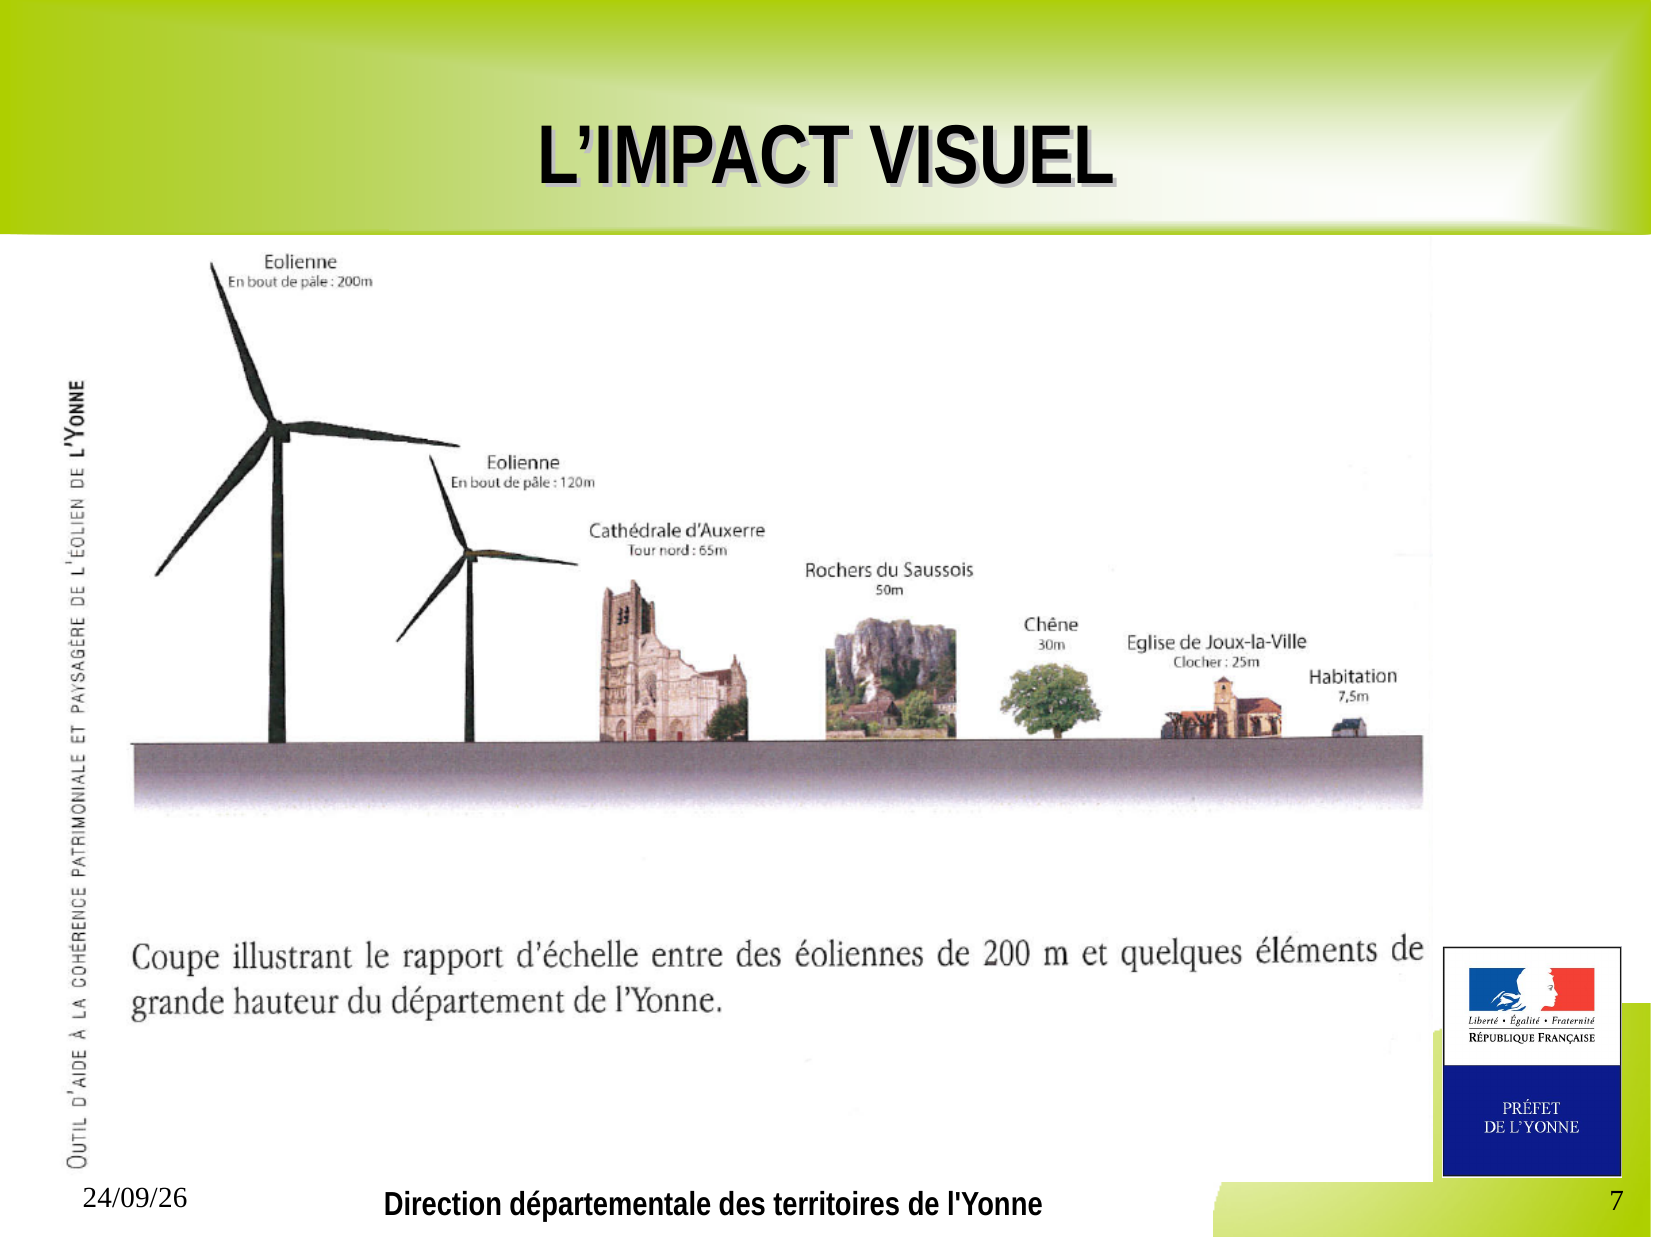

# L’IMPACT VISUEL
Direction départementale des territoires de l'Yonne
7